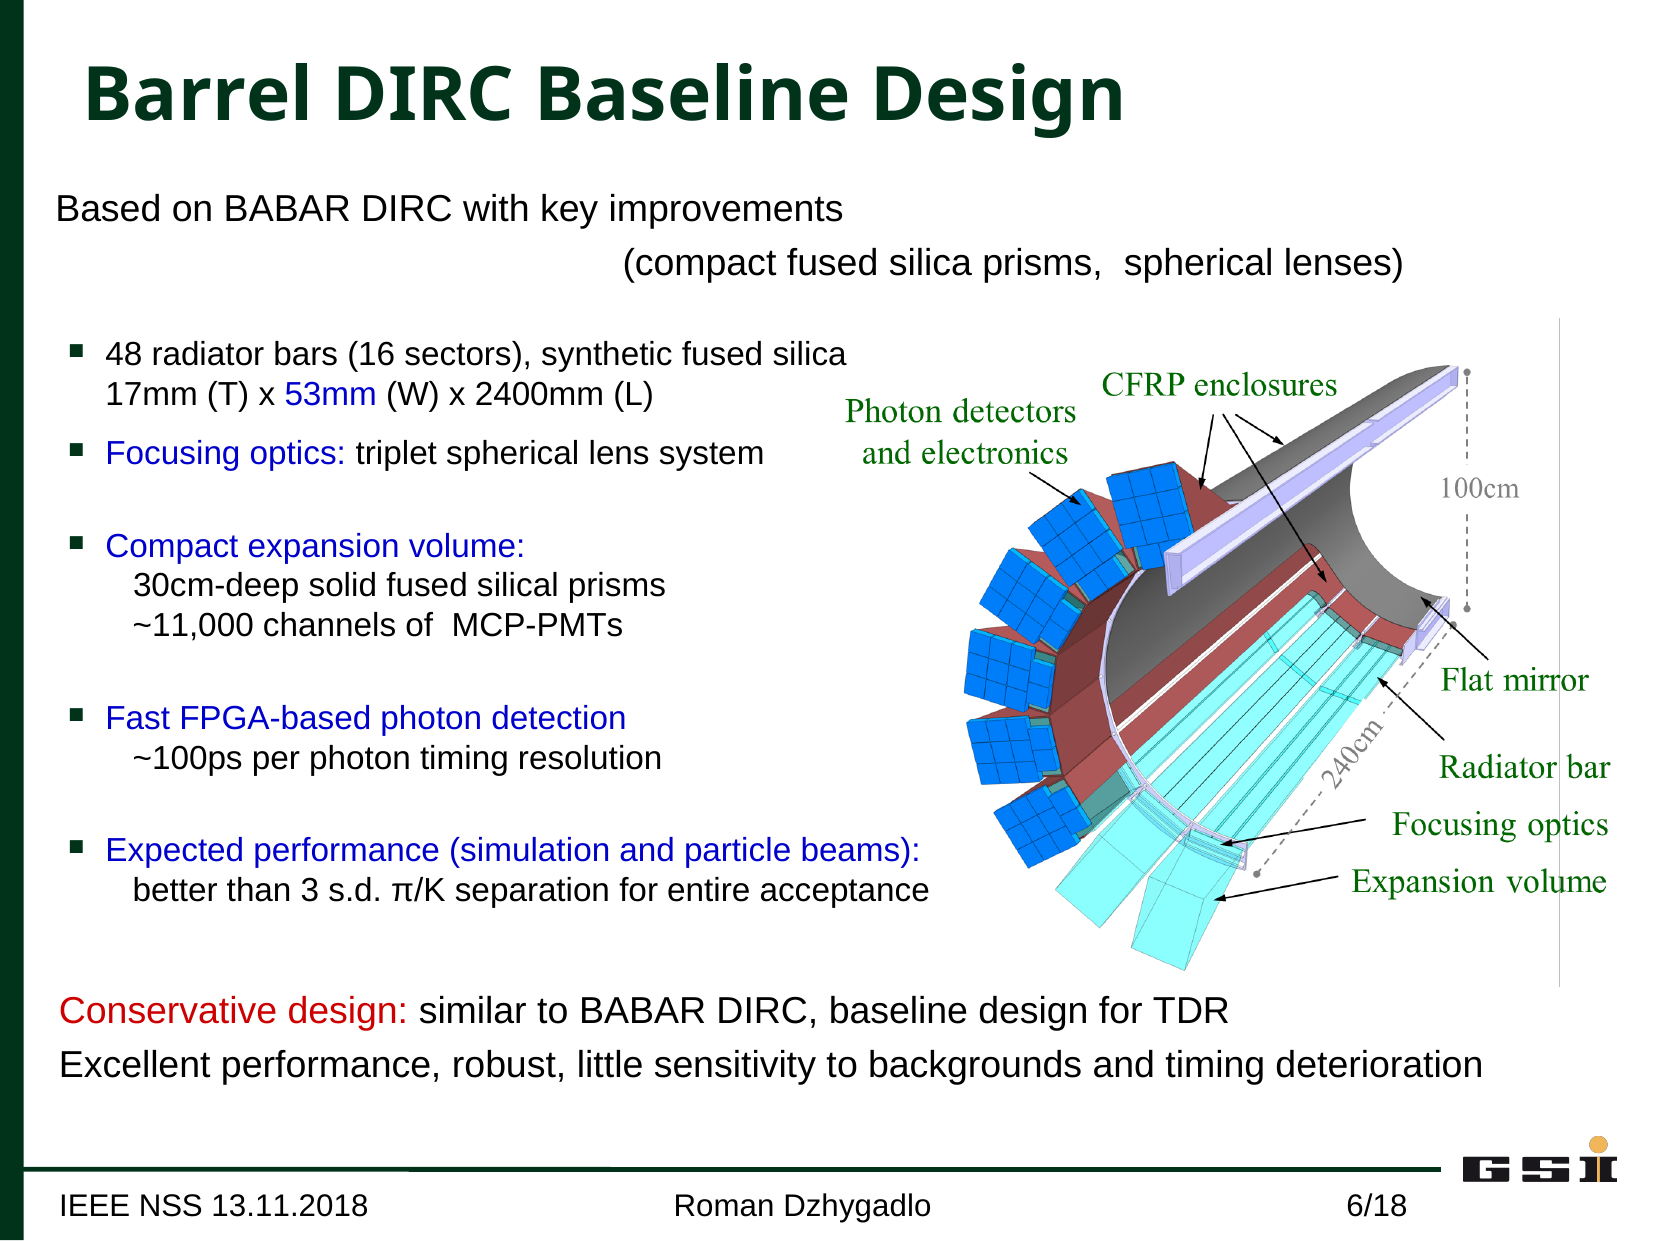

# Barrel DIRC Baseline Design
 Based on BABAR DIRC with key improvements
 (compact fused silica prisms, spherical lenses)
48 radiator bars (16 sectors), synthetic fused silica
17mm (T) x 53mm (W) x 2400mm (L)
Focusing optics: triplet spherical lens system
Compact expansion volume:
 30cm-deep solid fused silical prisms
	~11,000 channels of MCP-PMTs
Fast FPGA-based photon detection
	~100ps per photon timing resolution
Expected performance (simulation and particle beams):
	better than 3 s.d. π/K separation for entire acceptance
Conservative design: similar to BaBar DIRC, baseline design for TDR
Excellent performance, robust, little sensitivity to backgrounds and timing deterioration
IEEE NSS 13.11.2018 Roman Dzhygadlo
6